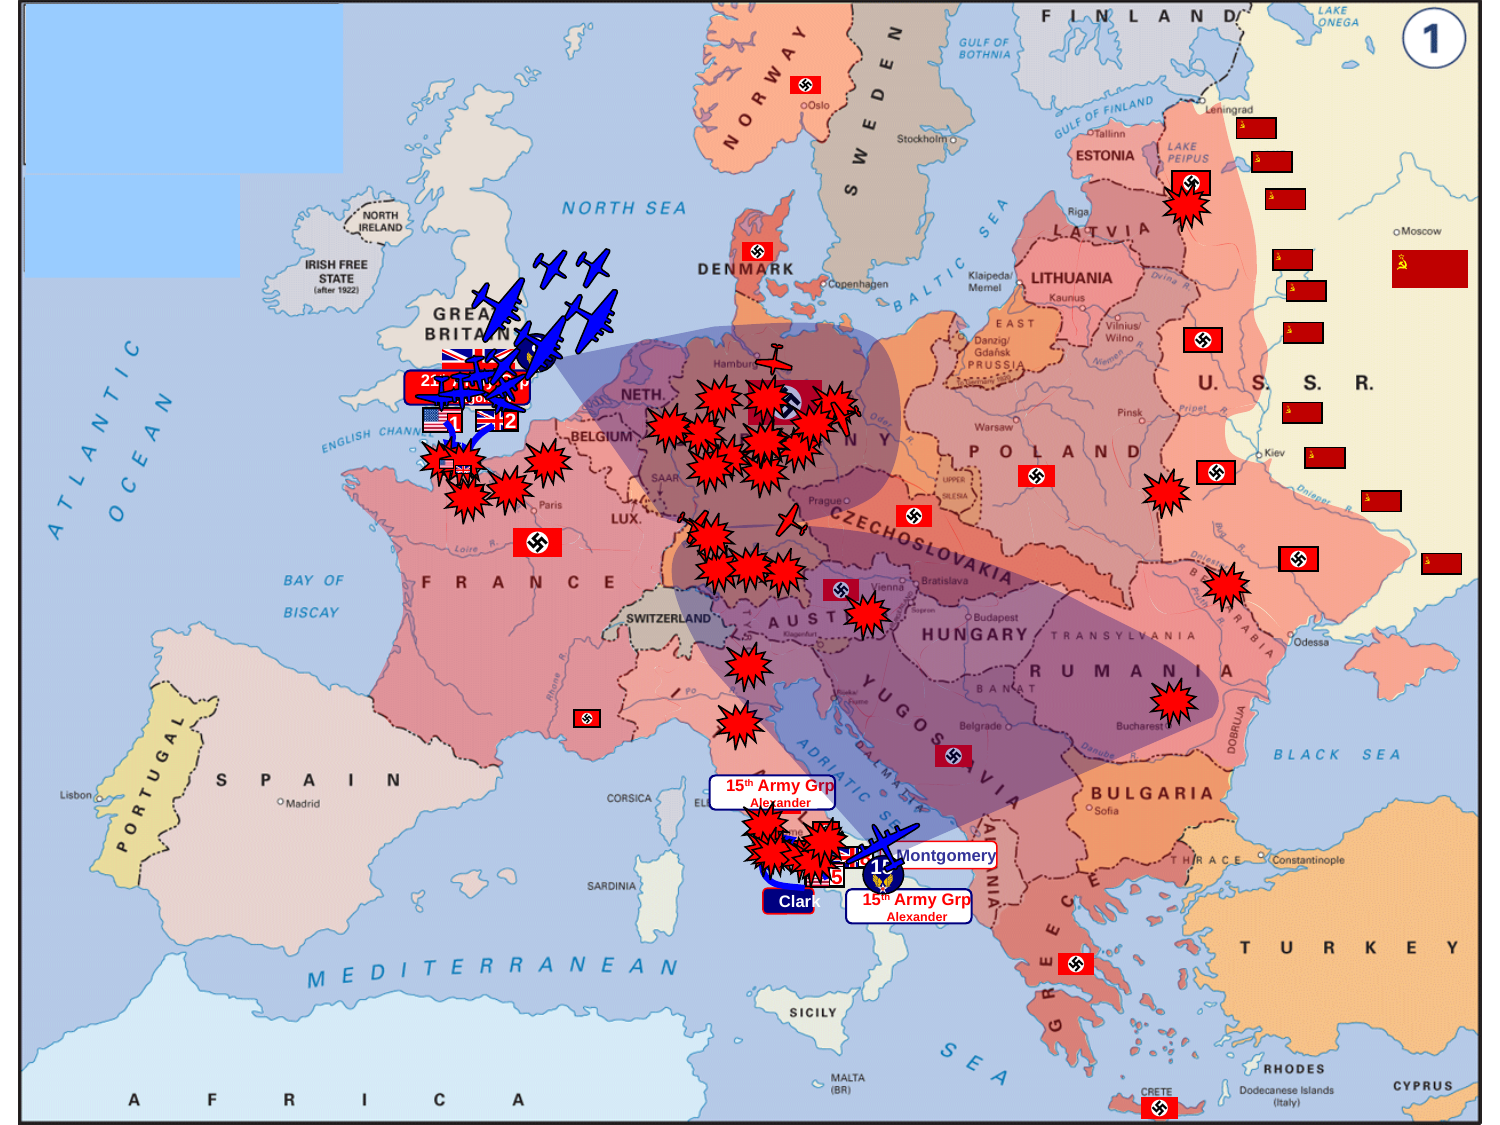

8
21th Army Grp
Montgomery
1
2
15th Army Grp
Alexander
Montgomery
15
8
5
Clark
15th Army Grp
Alexander